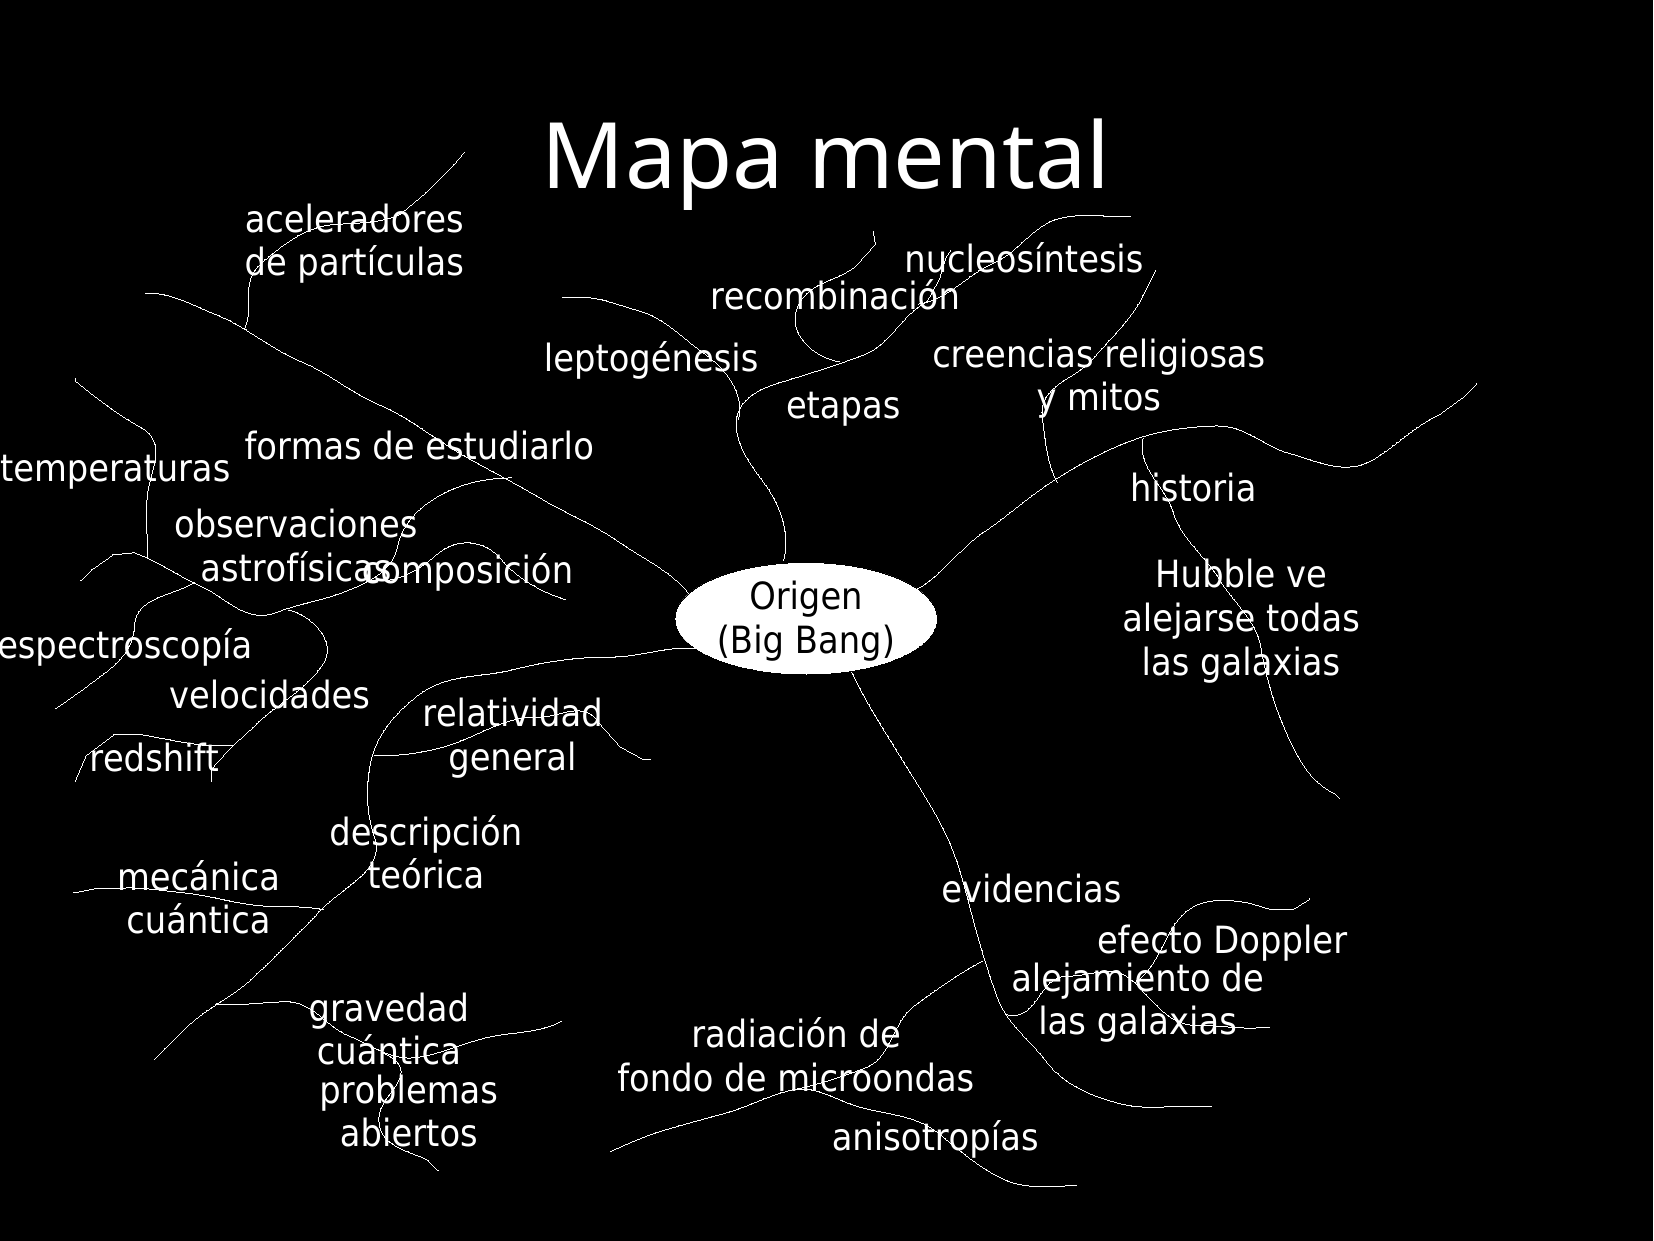

# Mapa mental
aceleradores
de partículas
nucleosíntesis
recombinación
etapas
creencias religiosas
y mitos
formas de estudiarlo
leptogénesis
temperaturas
historia
Hubble ve
alejarse todas
las galaxias
observaciones
astrofísicas
composición
Origen
(Big Bang)
espectroscopía
velocidades
descripción
teórica
evidencias
relatividad
general
redshift
mecánica
cuántica
efecto Doppler
radiación de
fondo de microondas
alejamiento de
las galaxias
gravedad
cuántica
problemas
abiertos
anisotropías